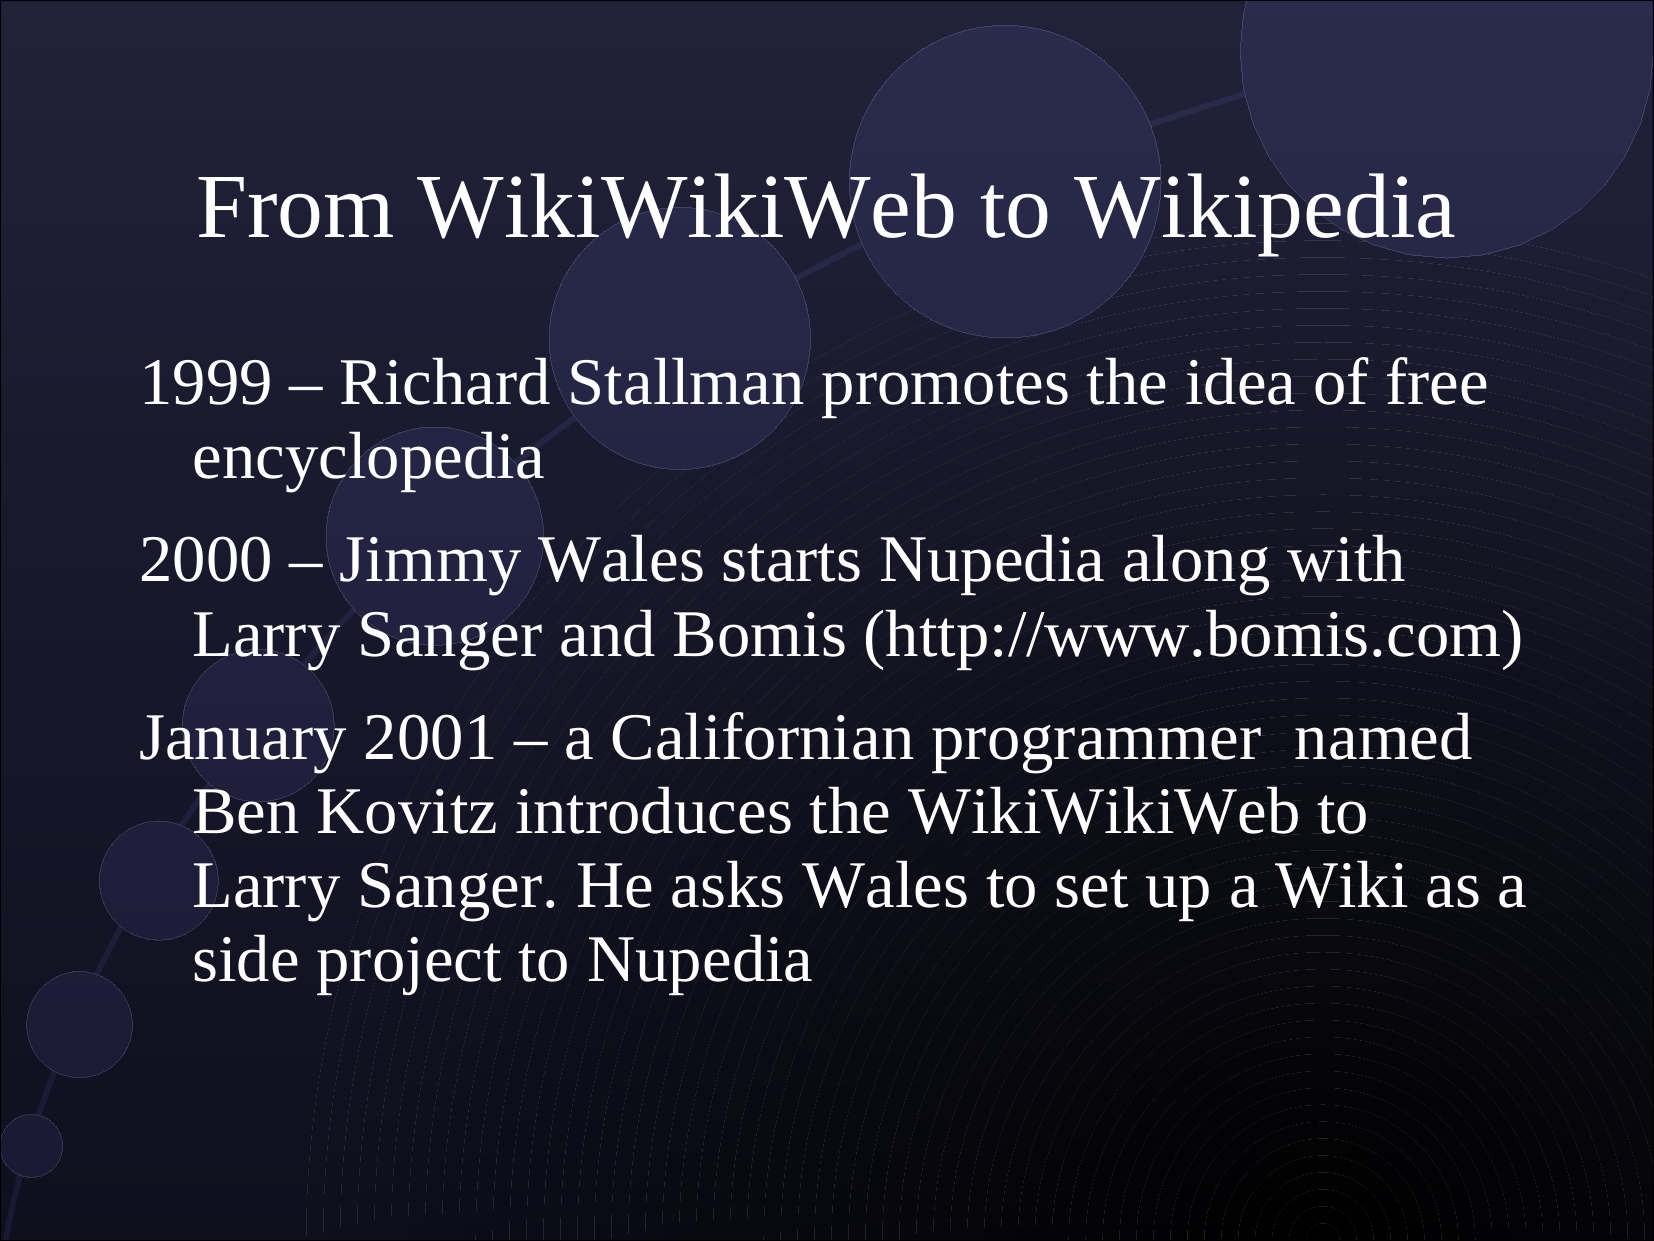

# From WikiWikiWeb to Wikipedia
1999 – Richard Stallman promotes the idea of free encyclopedia
2000 – Jimmy Wales starts Nupedia along with Larry Sanger and Bomis (http://www.bomis.com)
January 2001 – a Californian programmer named Ben Kovitz introduces the WikiWikiWeb to Larry Sanger. He asks Wales to set up a Wiki as a side project to Nupedia